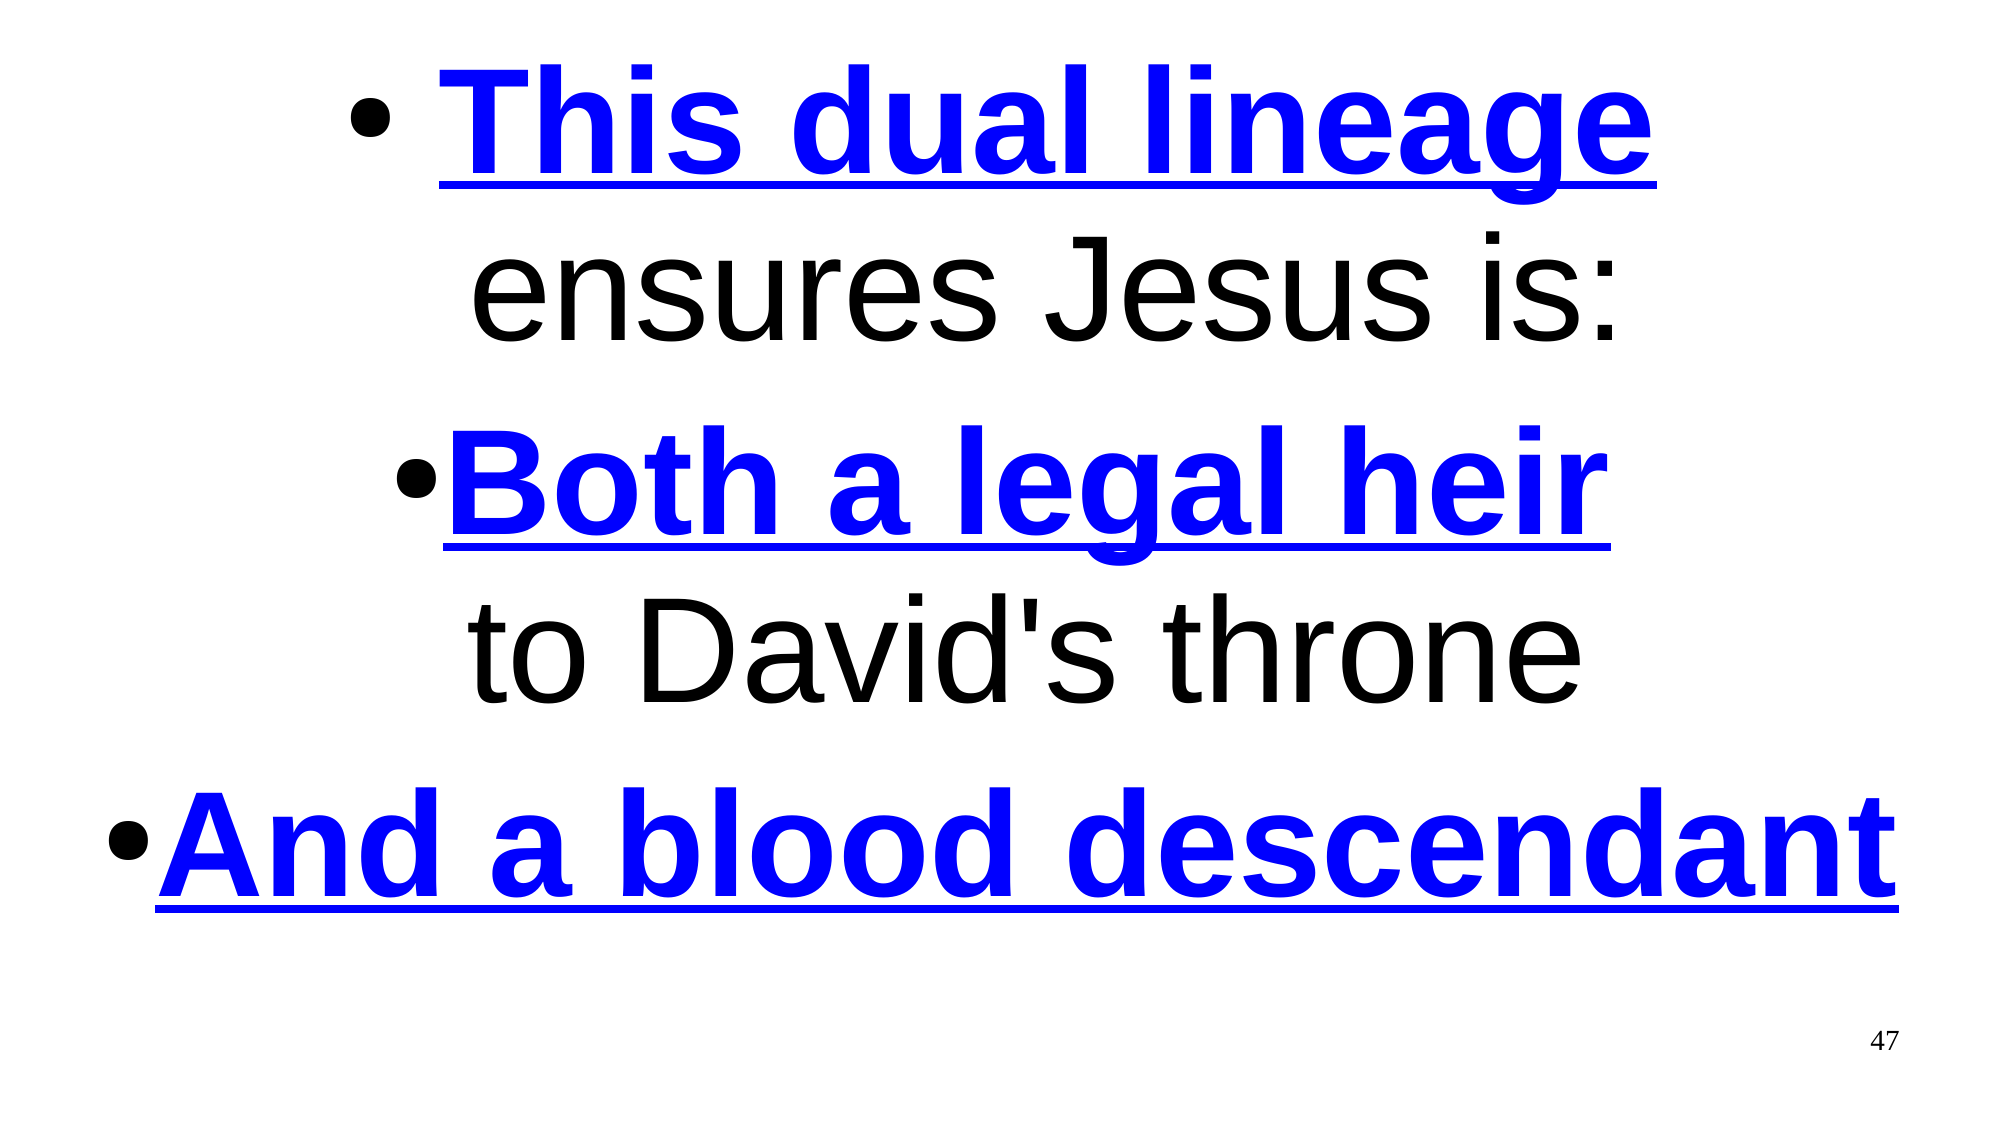

# This dual lineage ensures Jesus is:
Both a legal heir
to David's throne
And a blood descendant
47